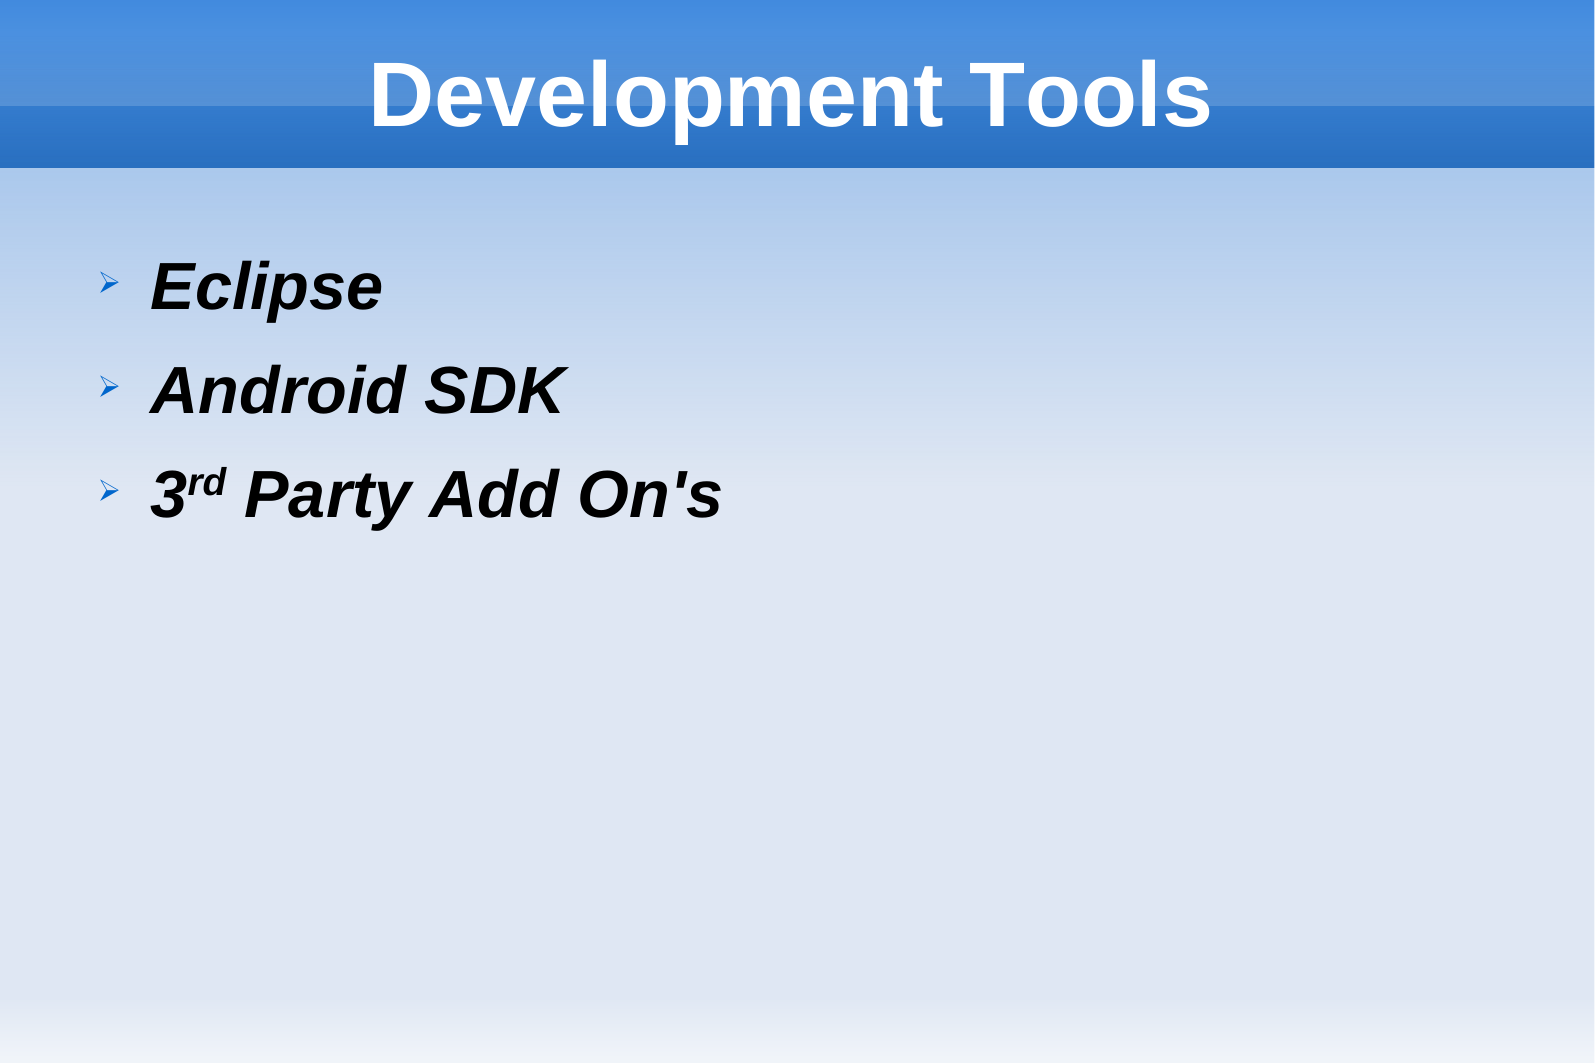

# Development Tools
Eclipse
Android SDK
3rd Party Add On's